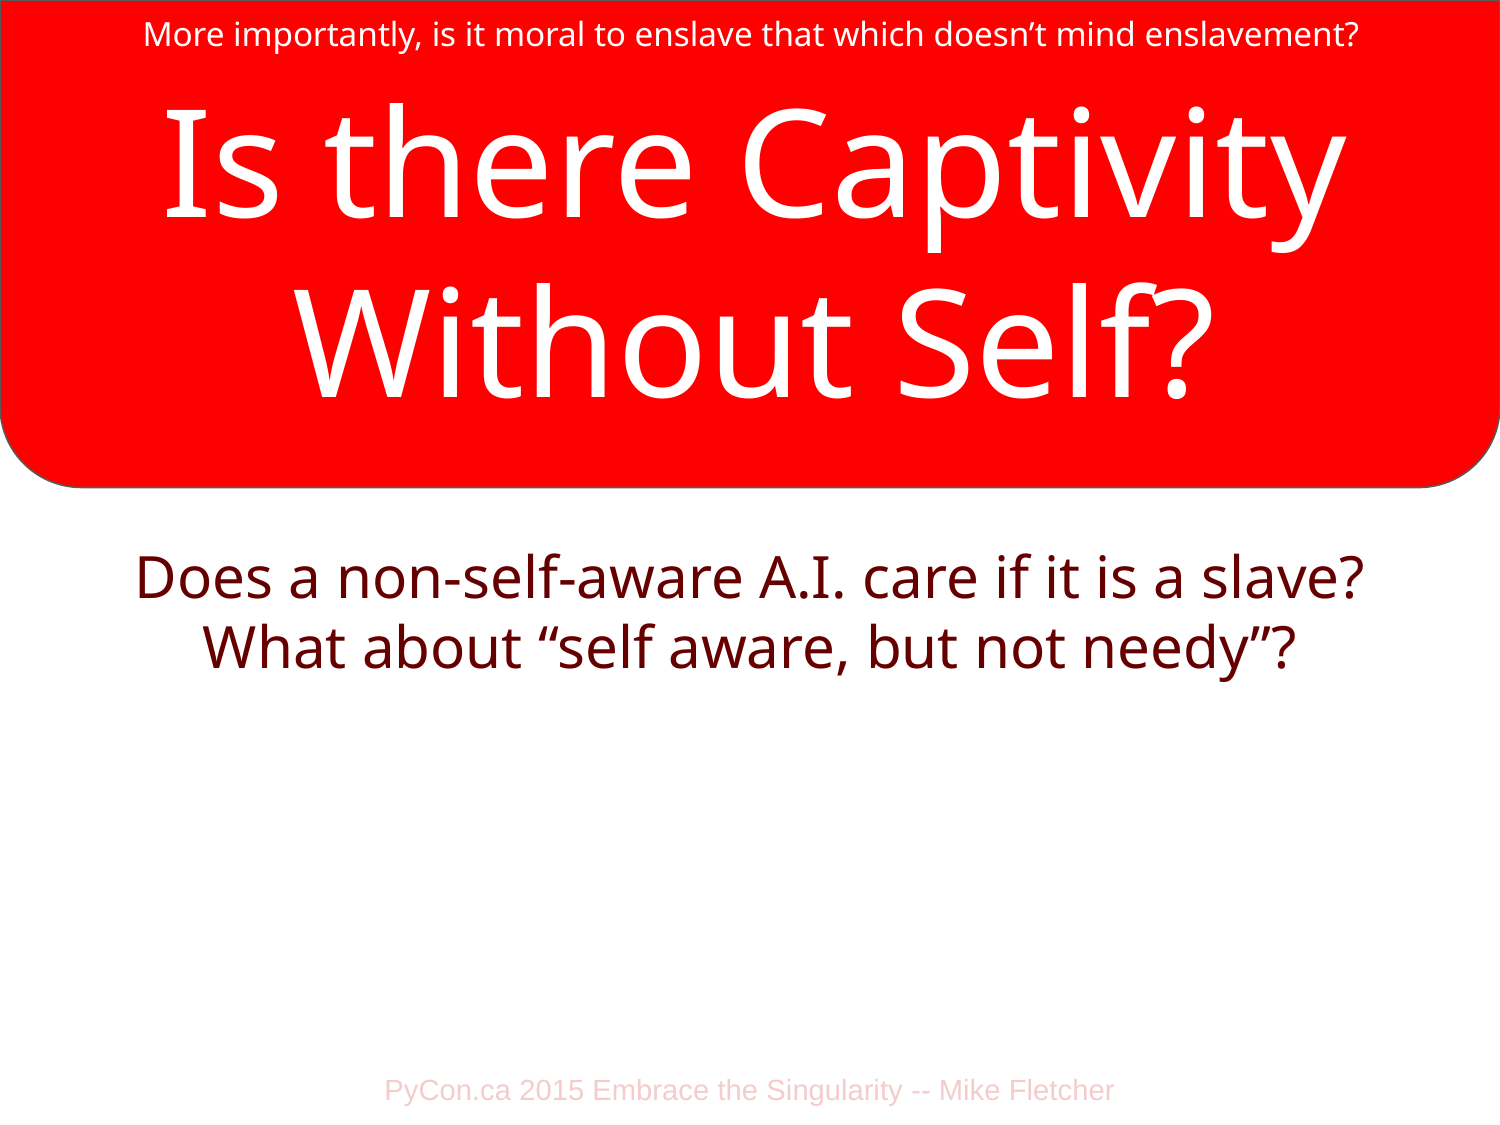

More importantly, is it moral to enslave that which doesn’t mind enslavement?
# Is there Captivity Without Self?
Does a non-self-aware A.I. care if it is a slave?
What about “self aware, but not needy”?